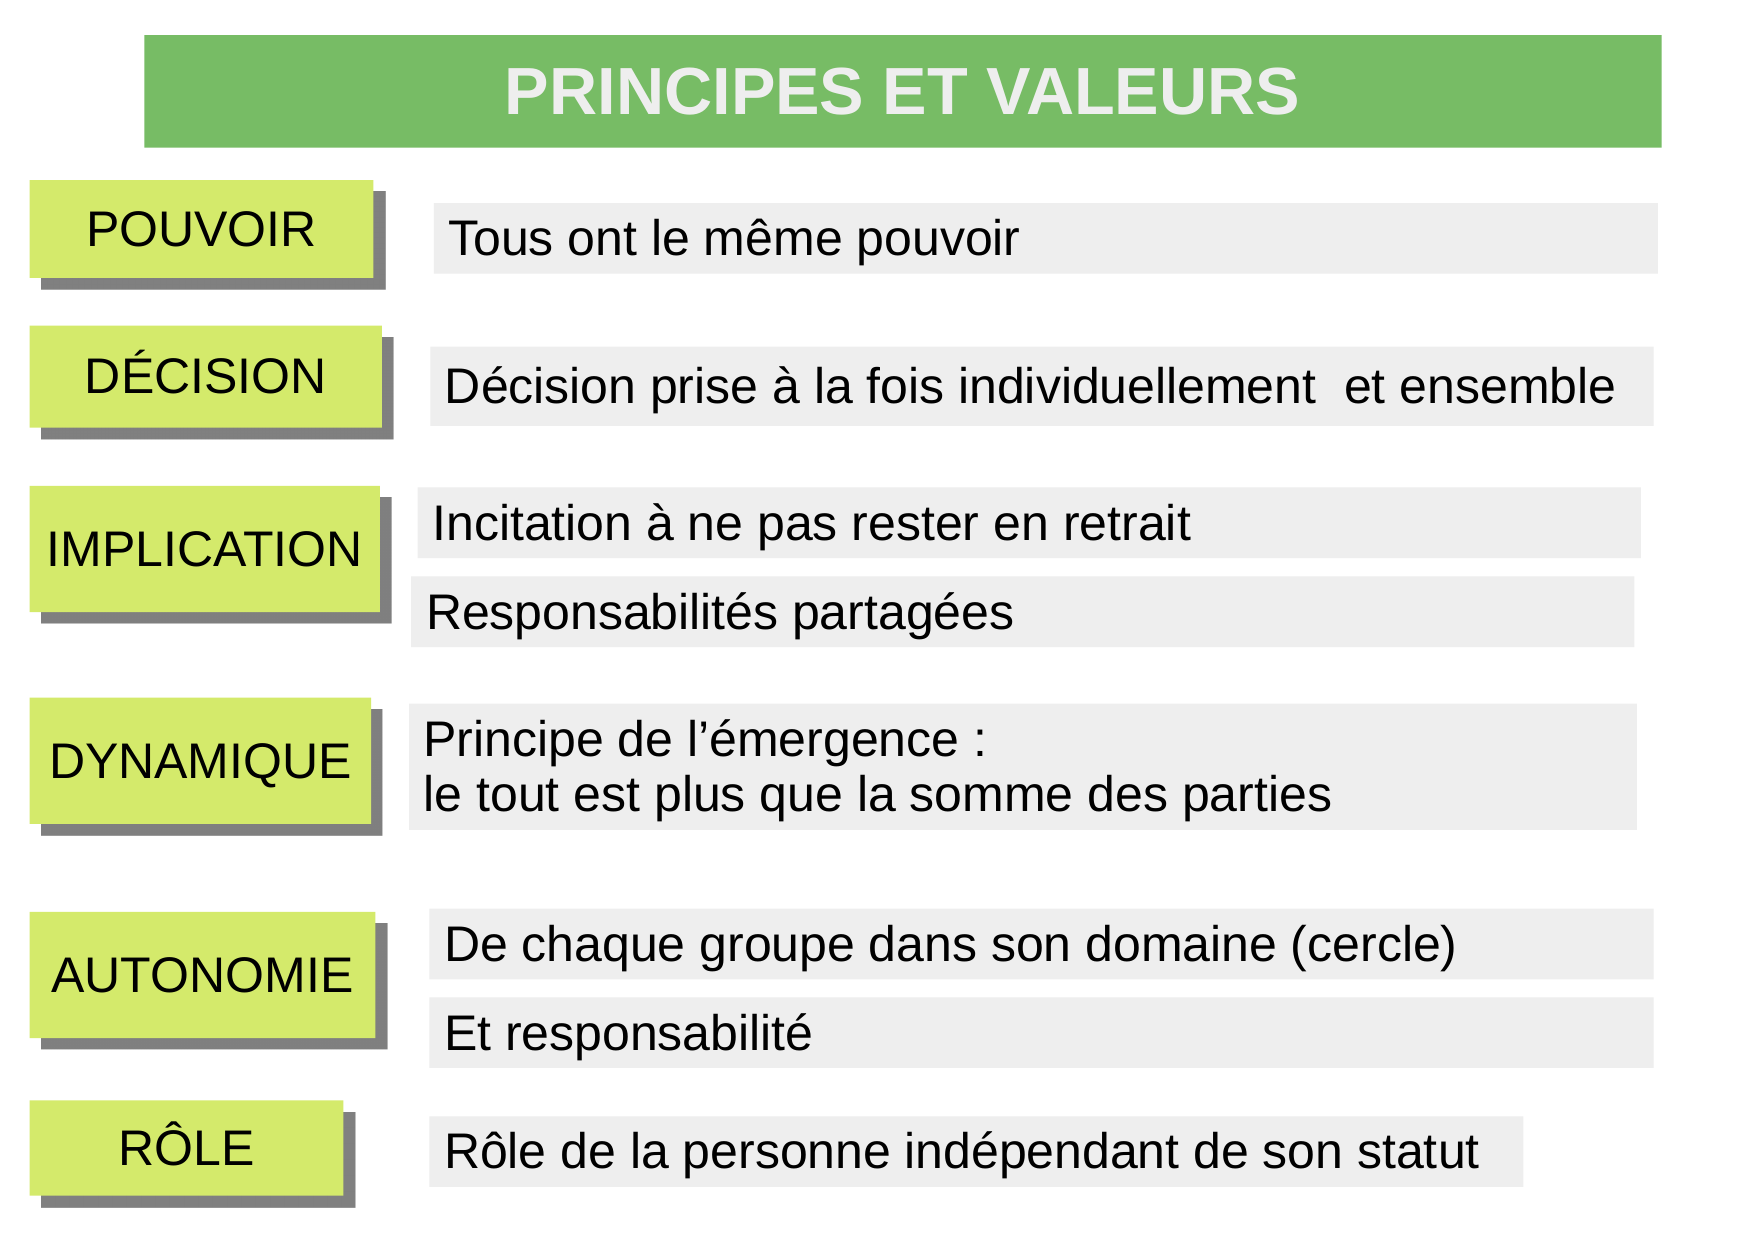

# PRINCIPES ET VALEURS
POUVOIR
Tous ont le même pouvoir
DÉCISION
Décision prise à la fois individuellement et ensemble
IMPLICATION
Incitation à ne pas rester en retrait
Responsabilités partagées
DYNAMIQUE
Principe de l’émergence :
le tout est plus que la somme des parties
De chaque groupe dans son domaine (cercle)
AUTONOMIE
Et responsabilité
RÔLE
Rôle de la personne indépendant de son statut